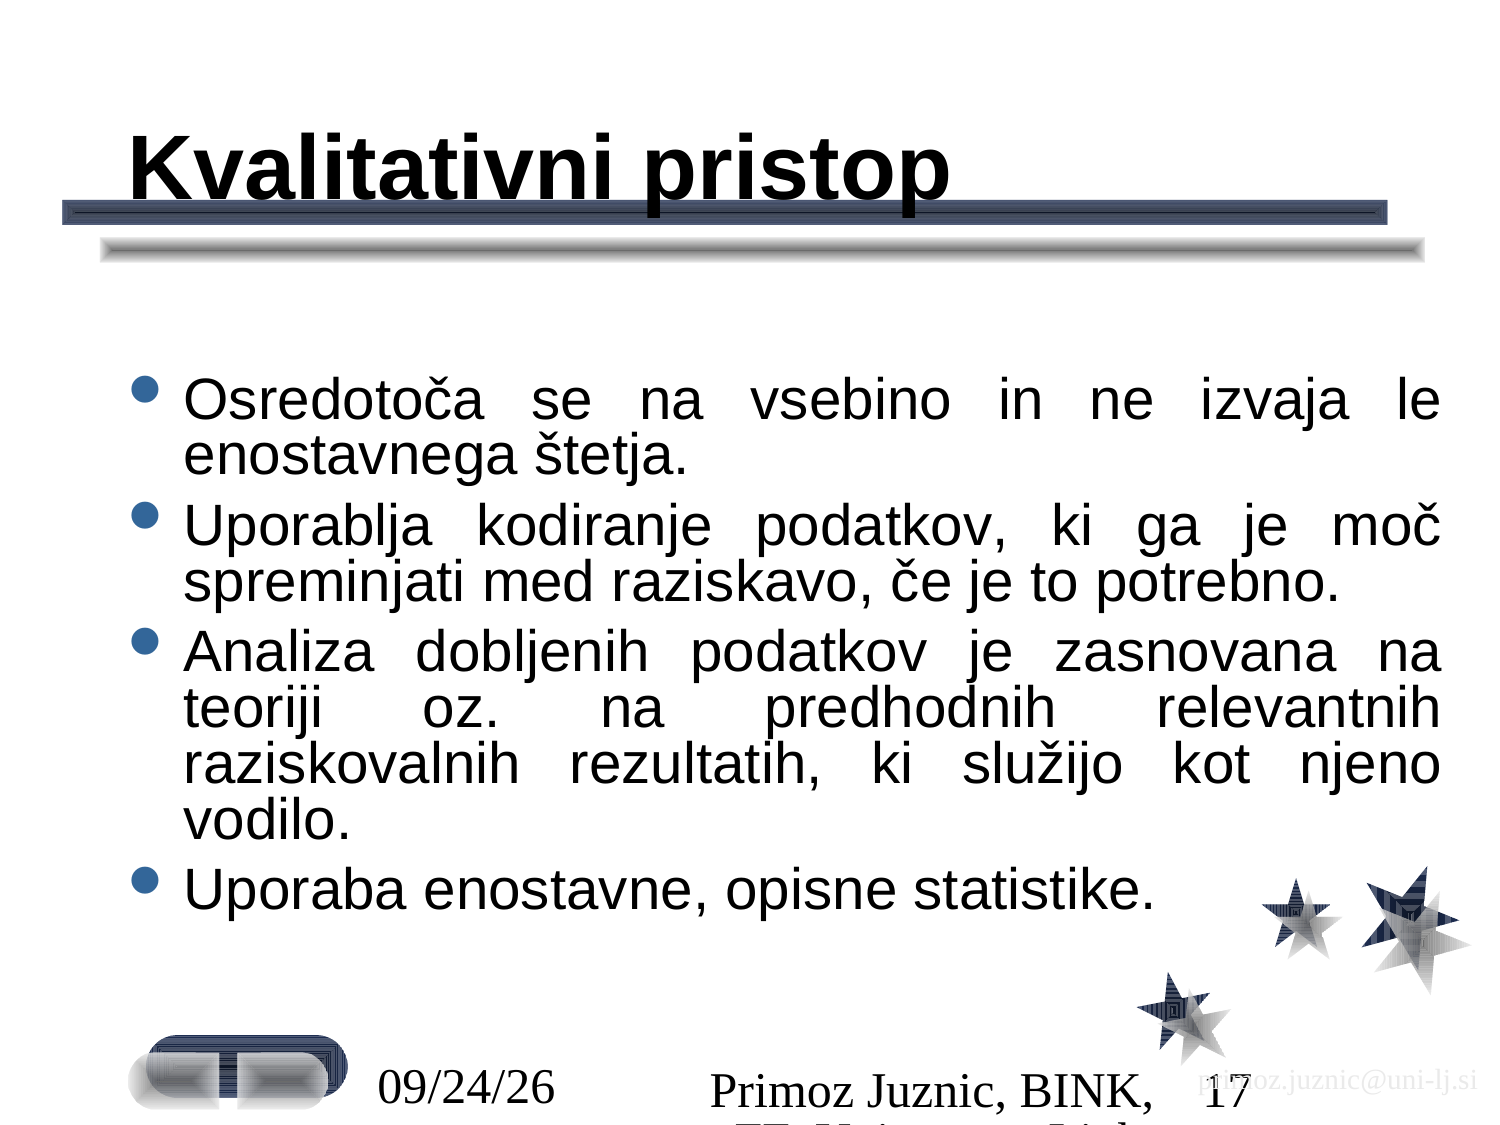

# Kvalitativni pristop
Osredotoča se na vsebino in ne izvaja le enostavnega štetja.
Uporablja kodiranje podatkov, ki ga je moč spreminjati med raziskavo, če je to potrebno.
Analiza dobljenih podatkov je zasnovana na teoriji oz. na predhodnih relevantnih raziskovalnih rezultatih, ki služijo kot njeno vodilo.
Uporaba enostavne, opisne statistike.
Primoz Juznic, BINK, FF, Univerza v Ljubljani
17